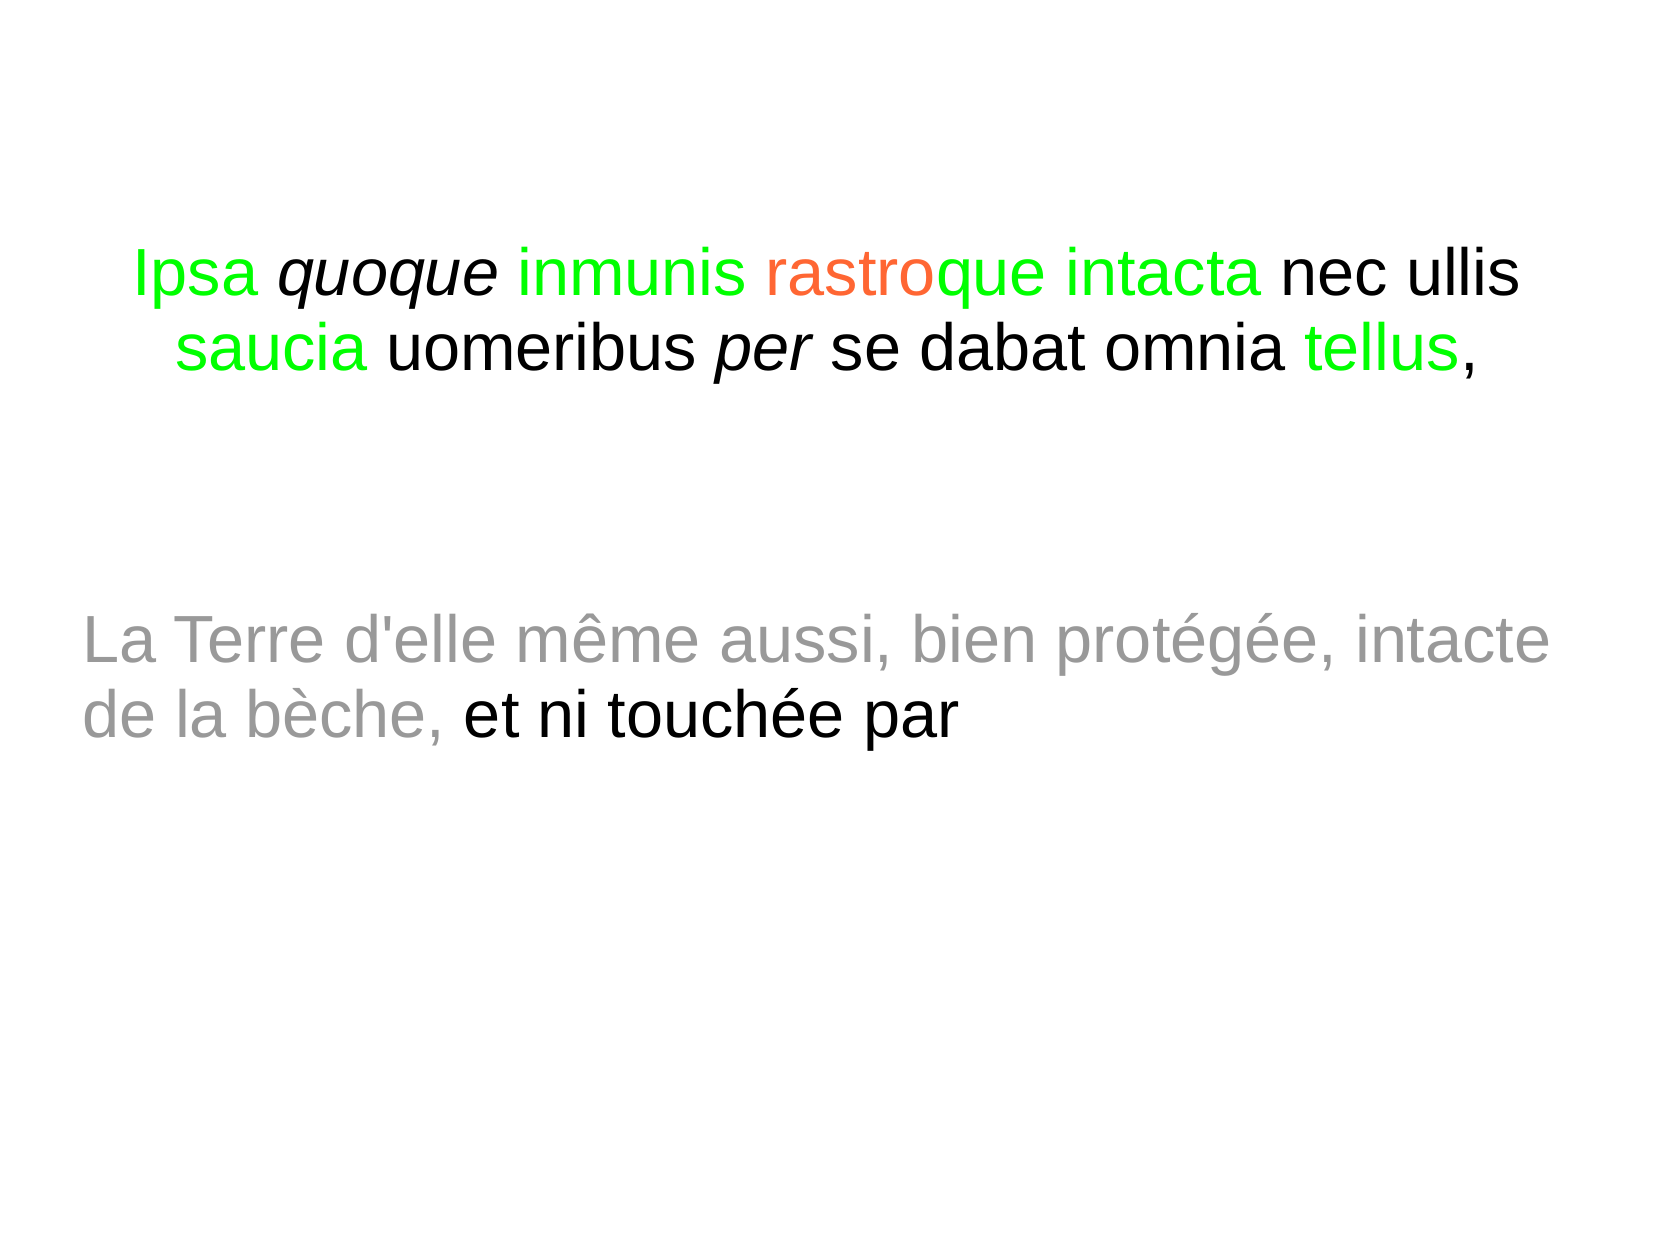

# Ipsa quoque inmunis rastroque intacta nec ullis saucia uomeribus per se dabat omnia tellus,
La Terre d'elle même aussi, bien protégée, intacte de la bèche, et ni touchée par